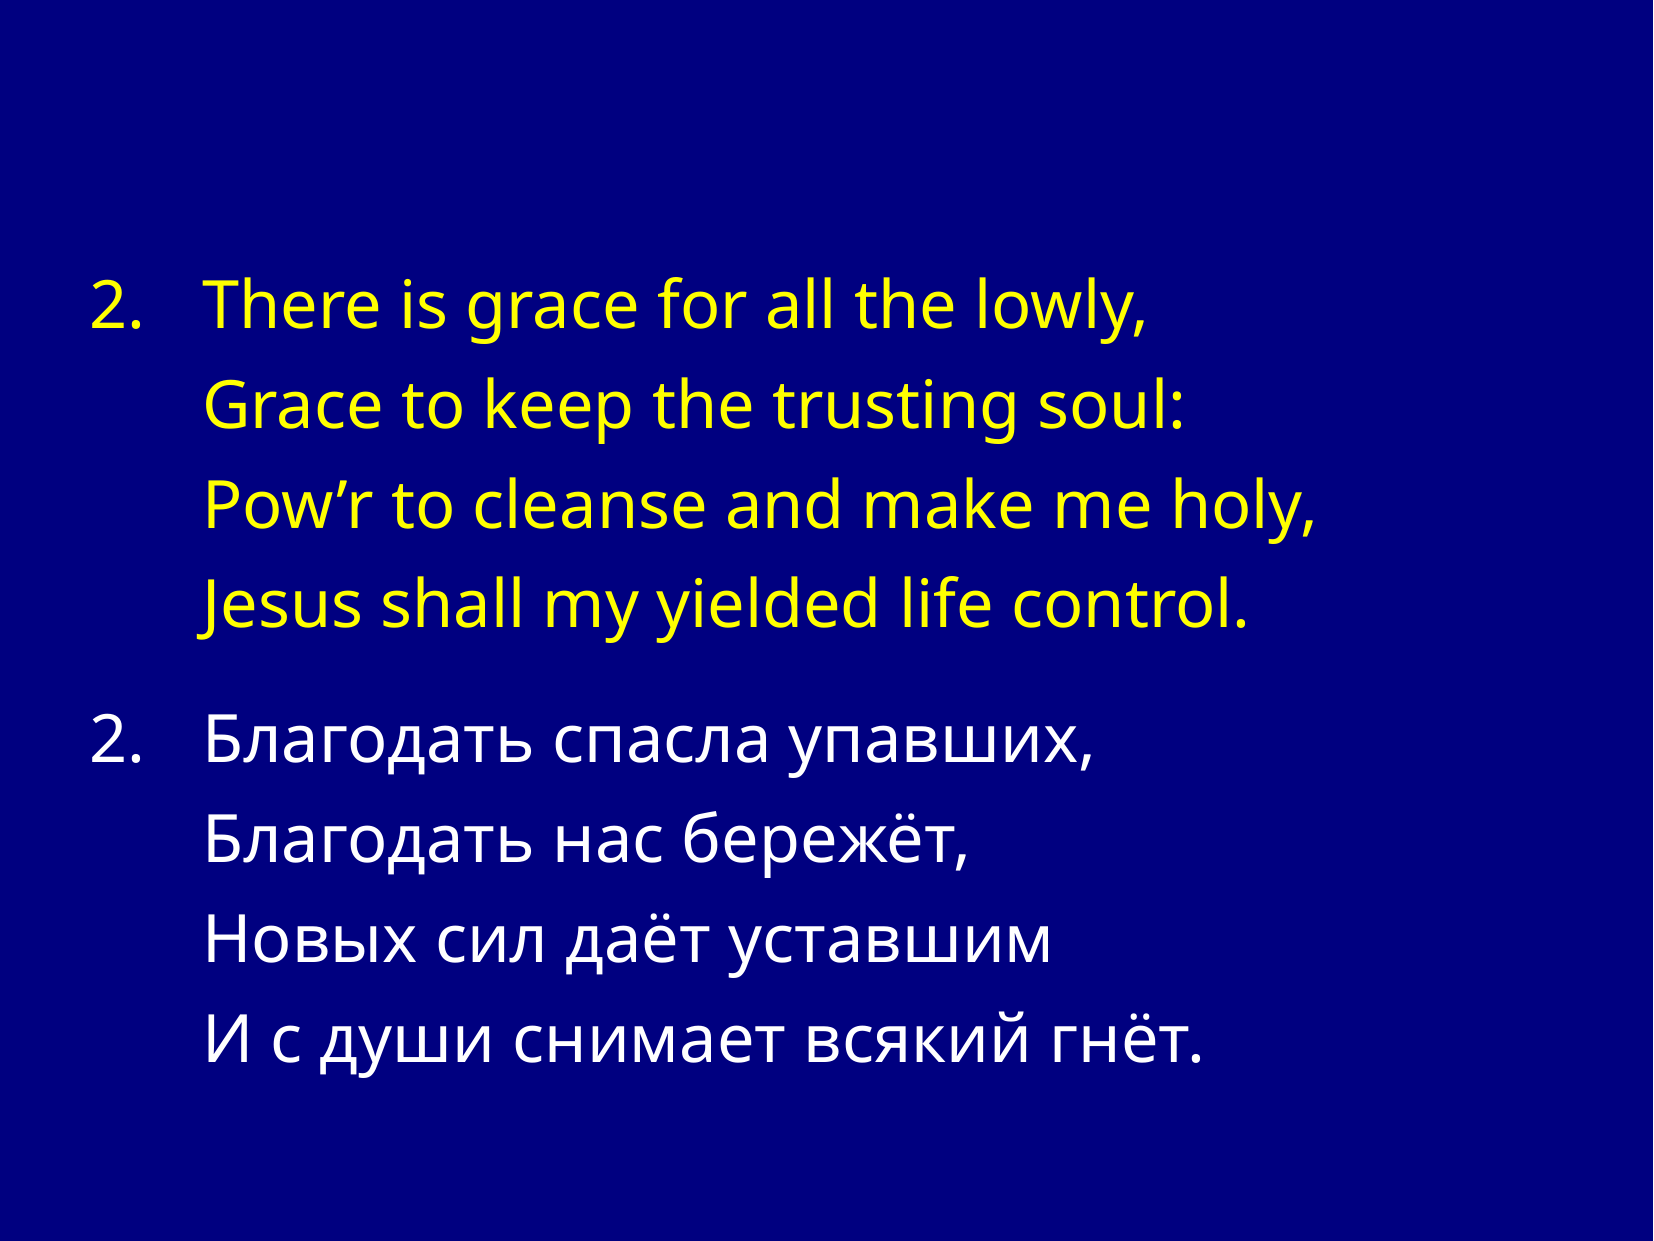

2.	There is grace for all the lowly,
	Grace to keep the trusting soul:
	Pow’r to cleanse and make me holy,
	Jesus shall my yielded life control.
2.	Благодать спасла упавших,
	Благодать нас бережёт,
	Новых сил даёт уставшим
	И с души снимает всякий гнёт.